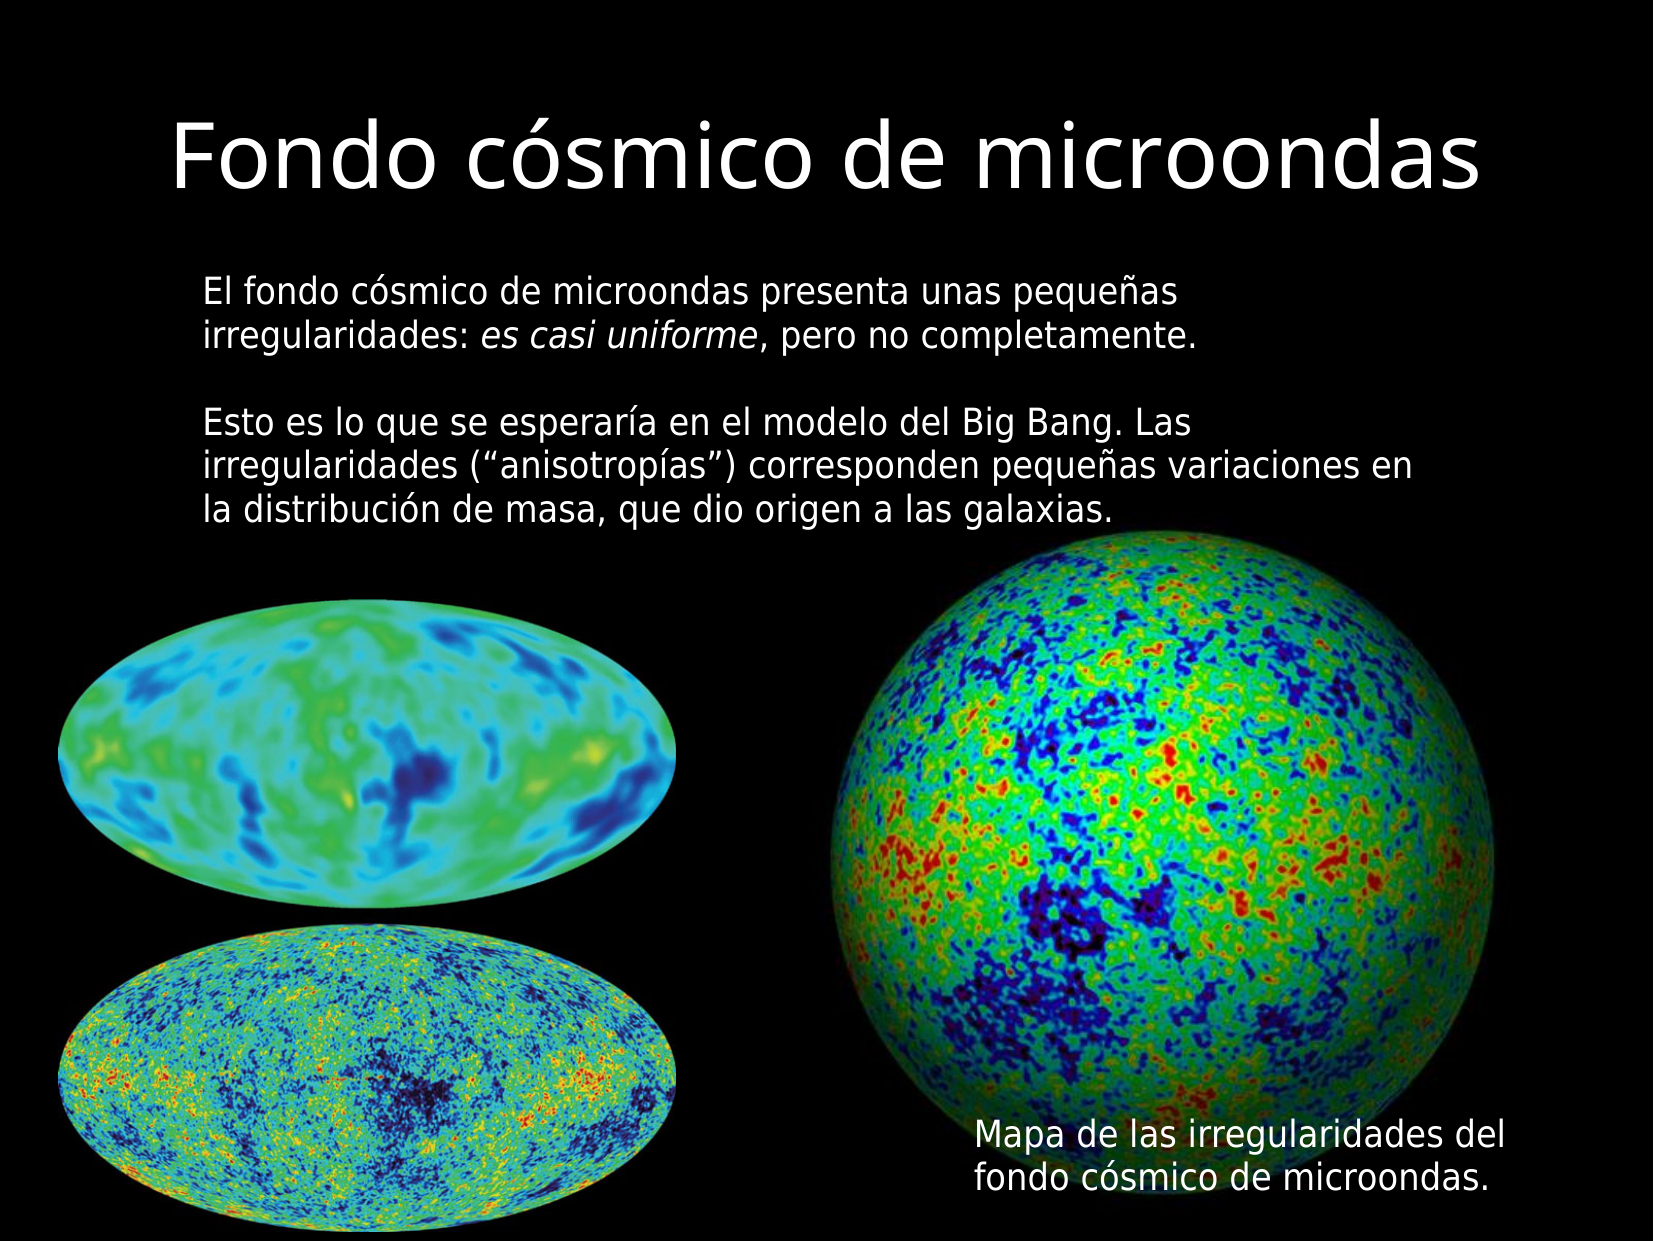

# Fondo cósmico de microondas
El fondo cósmico de microondas presenta unas pequeñas irregularidades: es casi uniforme, pero no completamente.
Esto es lo que se esperaría en el modelo del Big Bang. Las irregularidades (“anisotropías”) corresponden pequeñas variaciones en la distribución de masa, que dio origen a las galaxias.
Mapa de las irregularidades del fondo cósmico de microondas.